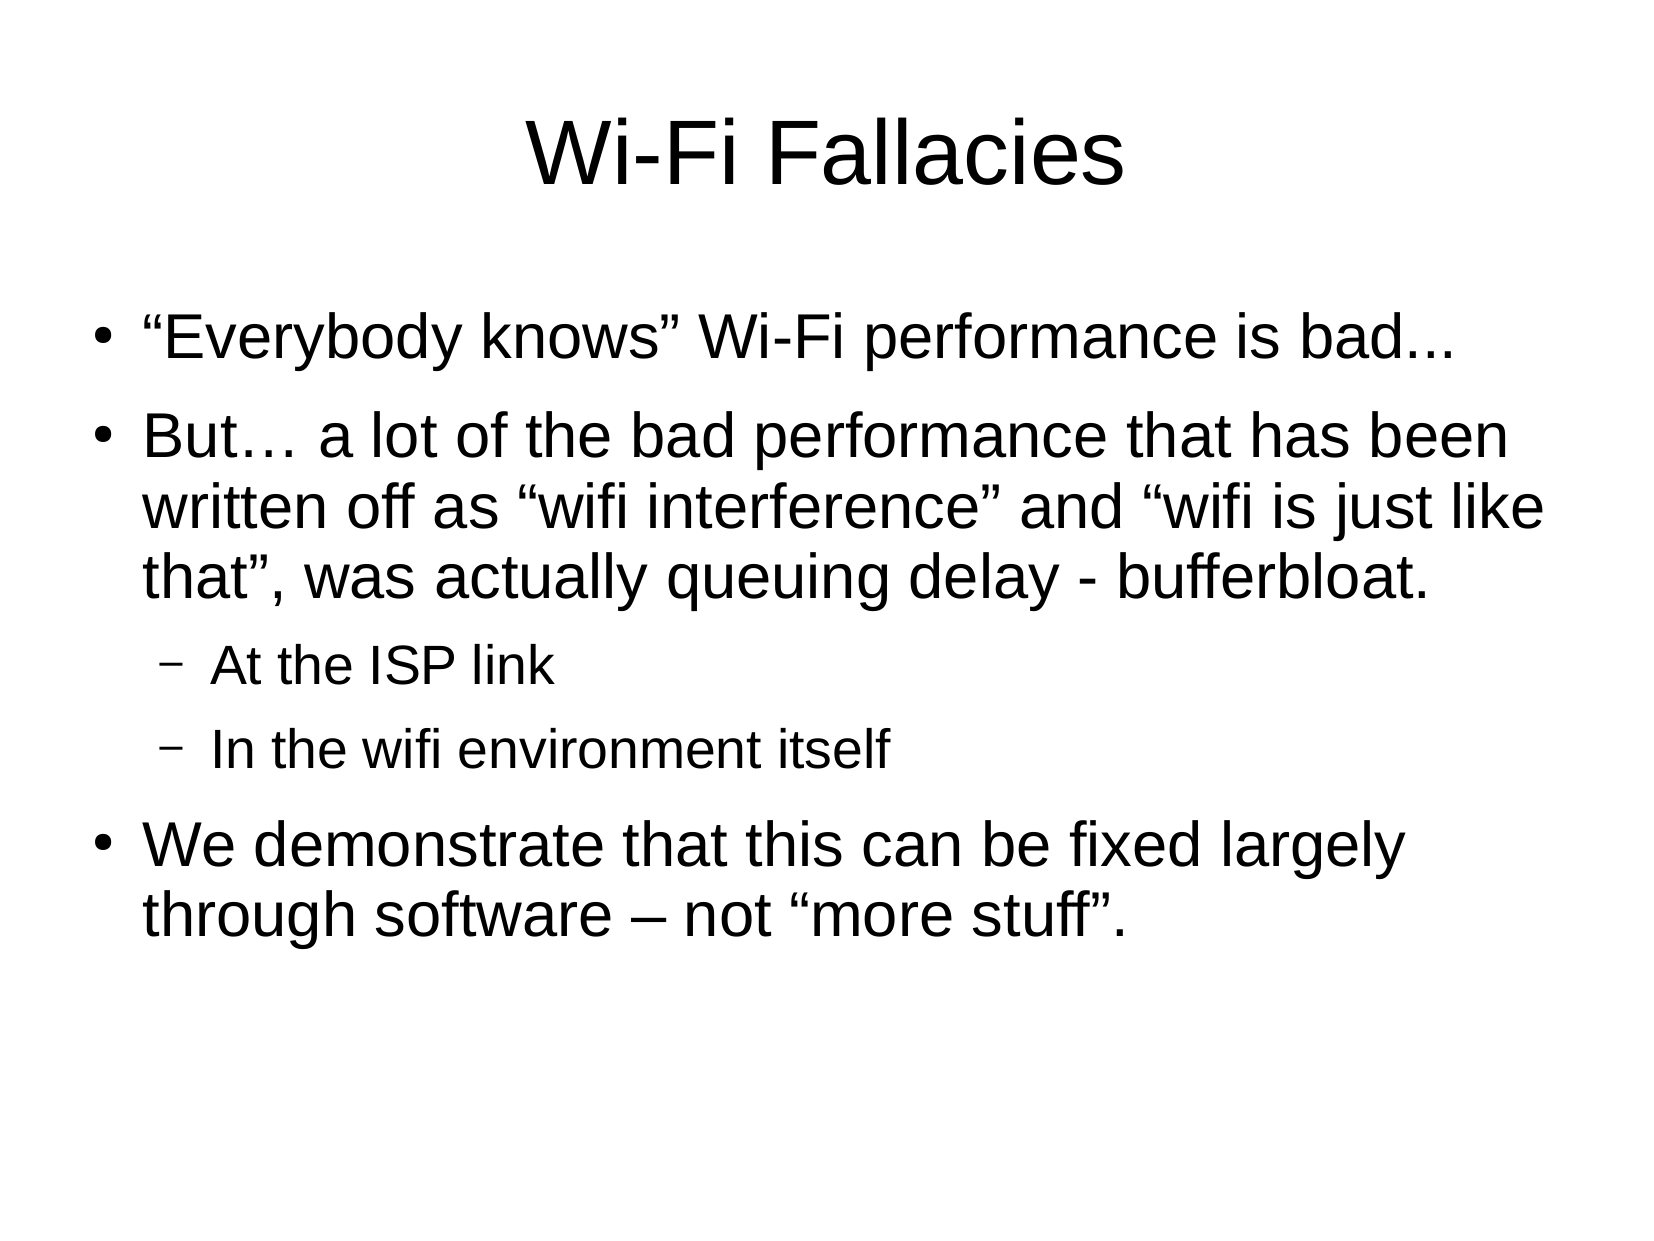

# Wi-Fi Fallacies
“Everybody knows” Wi-Fi performance is bad...
But… a lot of the bad performance that has been written off as “wifi interference” and “wifi is just like that”, was actually queuing delay - bufferbloat.
At the ISP link
In the wifi environment itself
We demonstrate that this can be fixed largely through software – not “more stuff”.